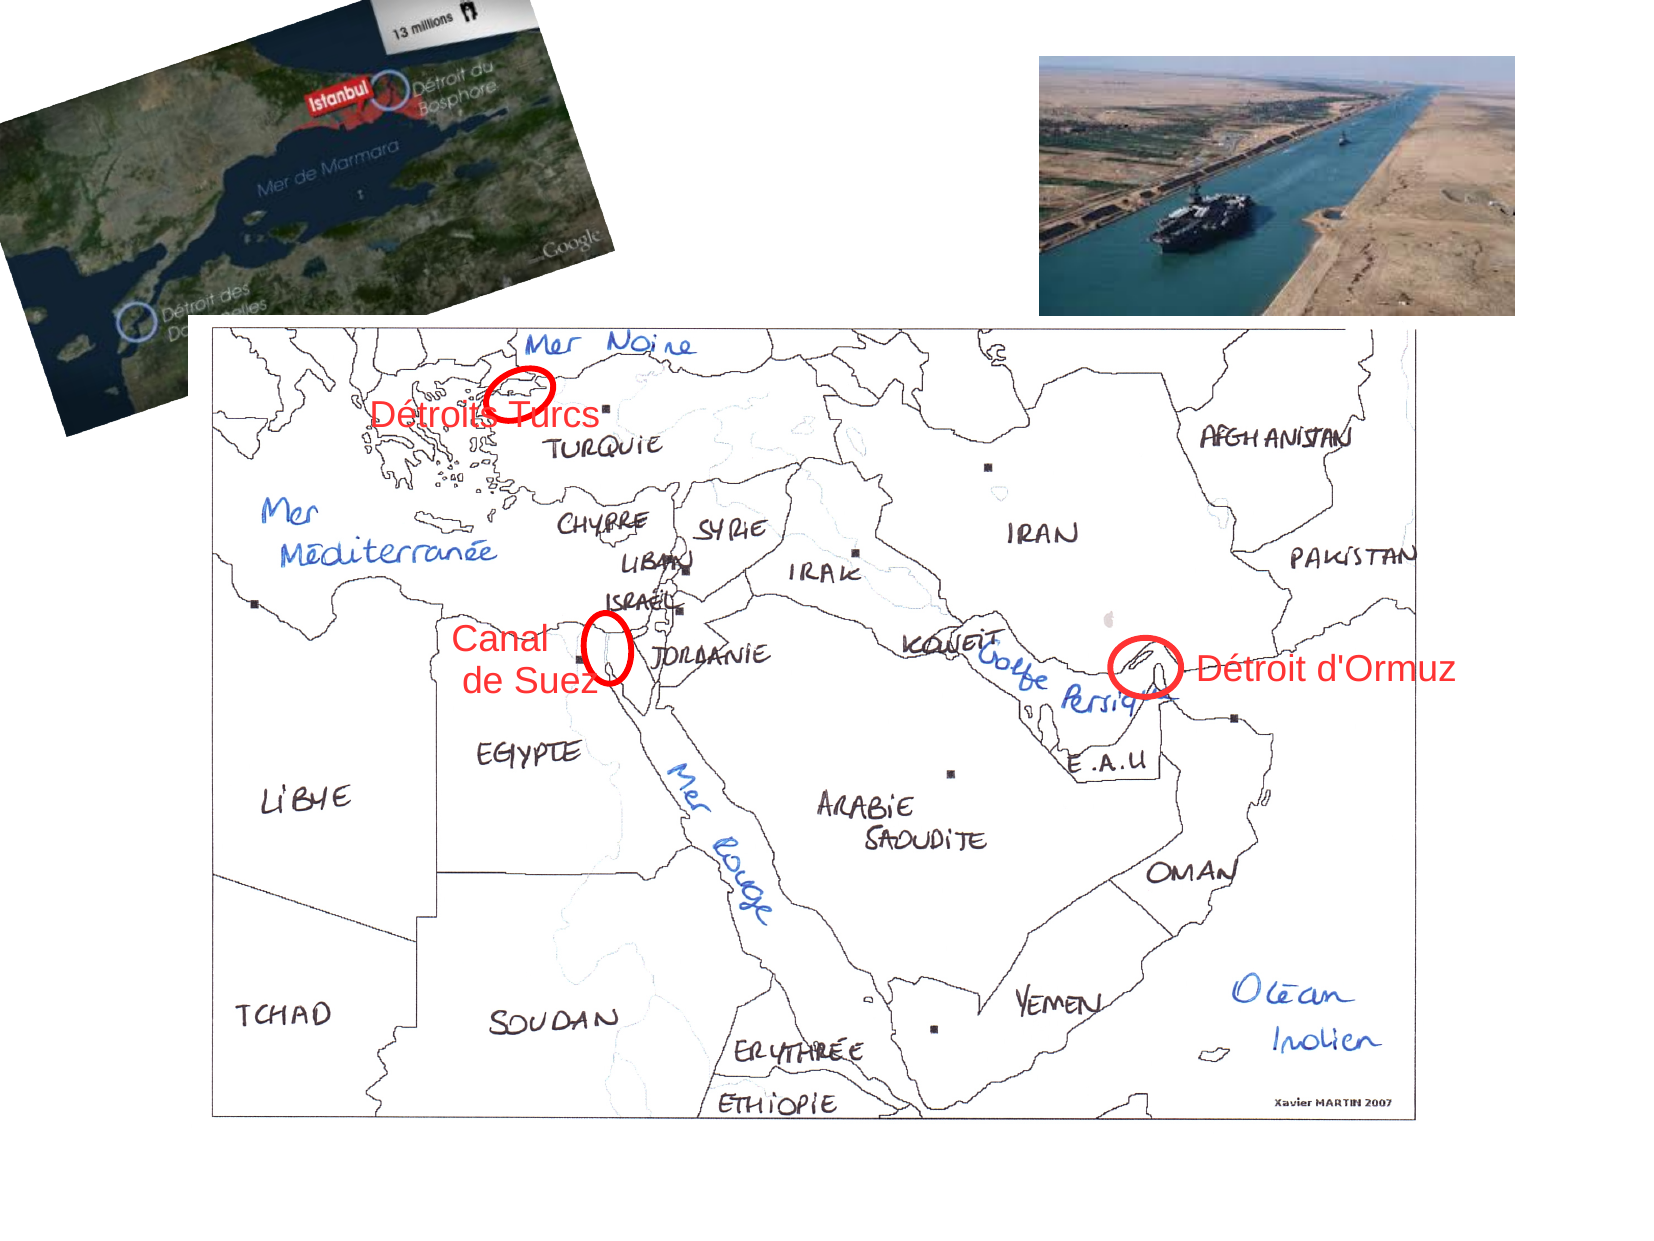

Détroits Turcs
Canal
 de Suez
Détroit d'Ormuz